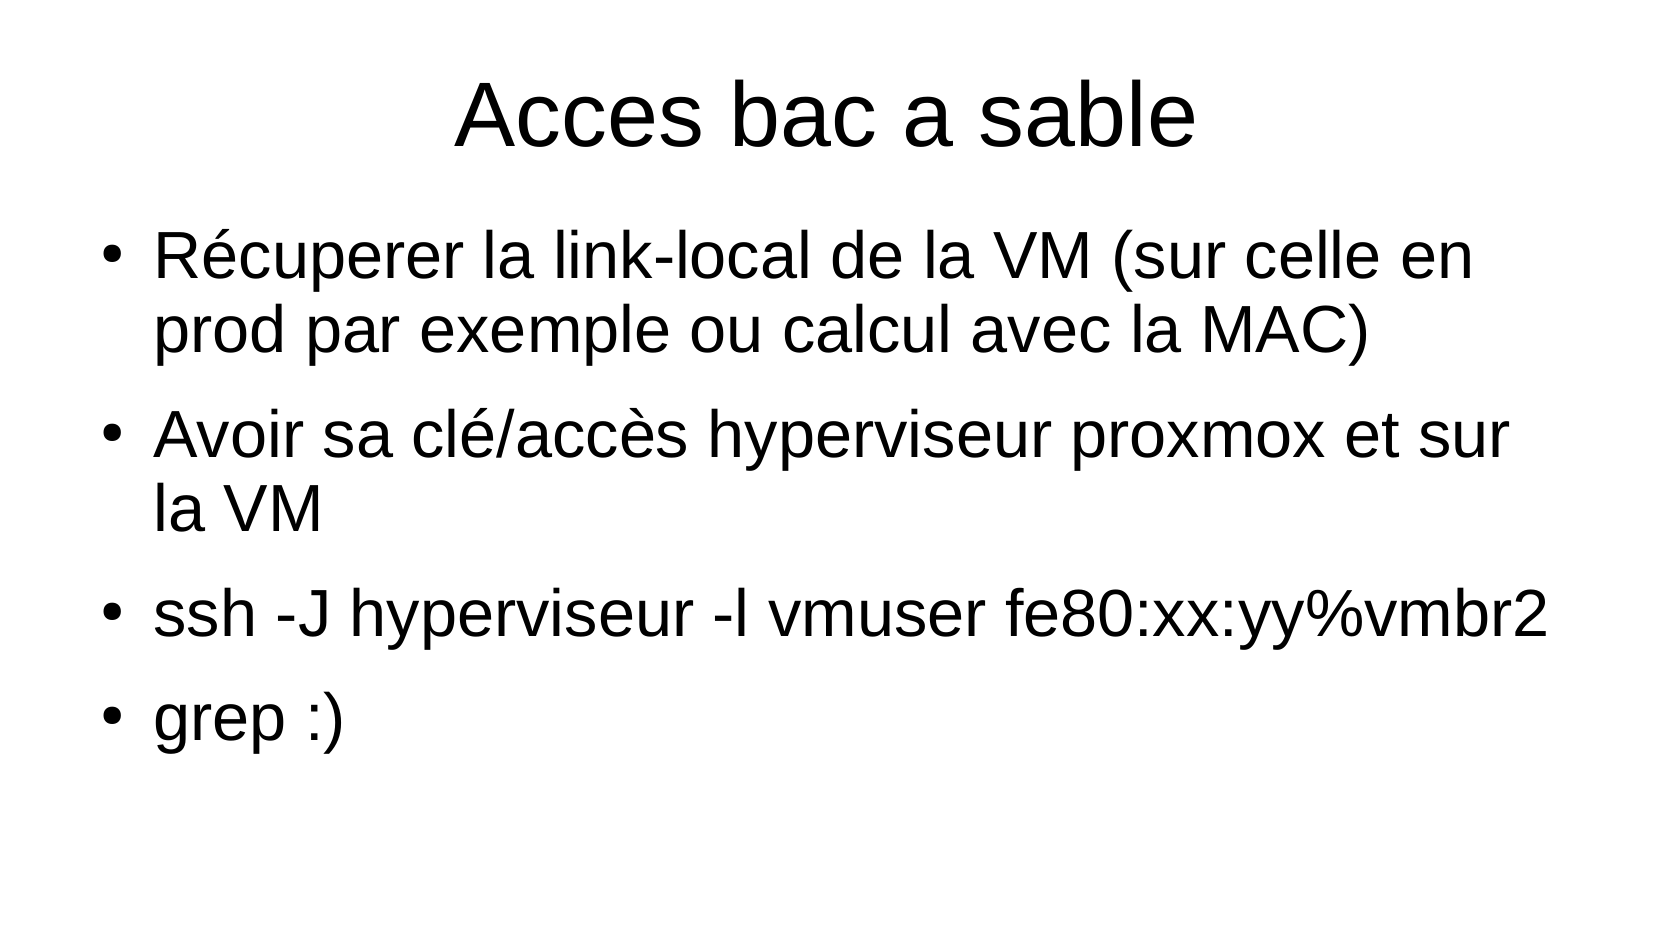

# Acces bac a sable
Récuperer la link-local de la VM (sur celle en prod par exemple ou calcul avec la MAC)
Avoir sa clé/accès hyperviseur proxmox et sur la VM
ssh -J hyperviseur -l vmuser fe80:xx:yy%vmbr2
grep :)